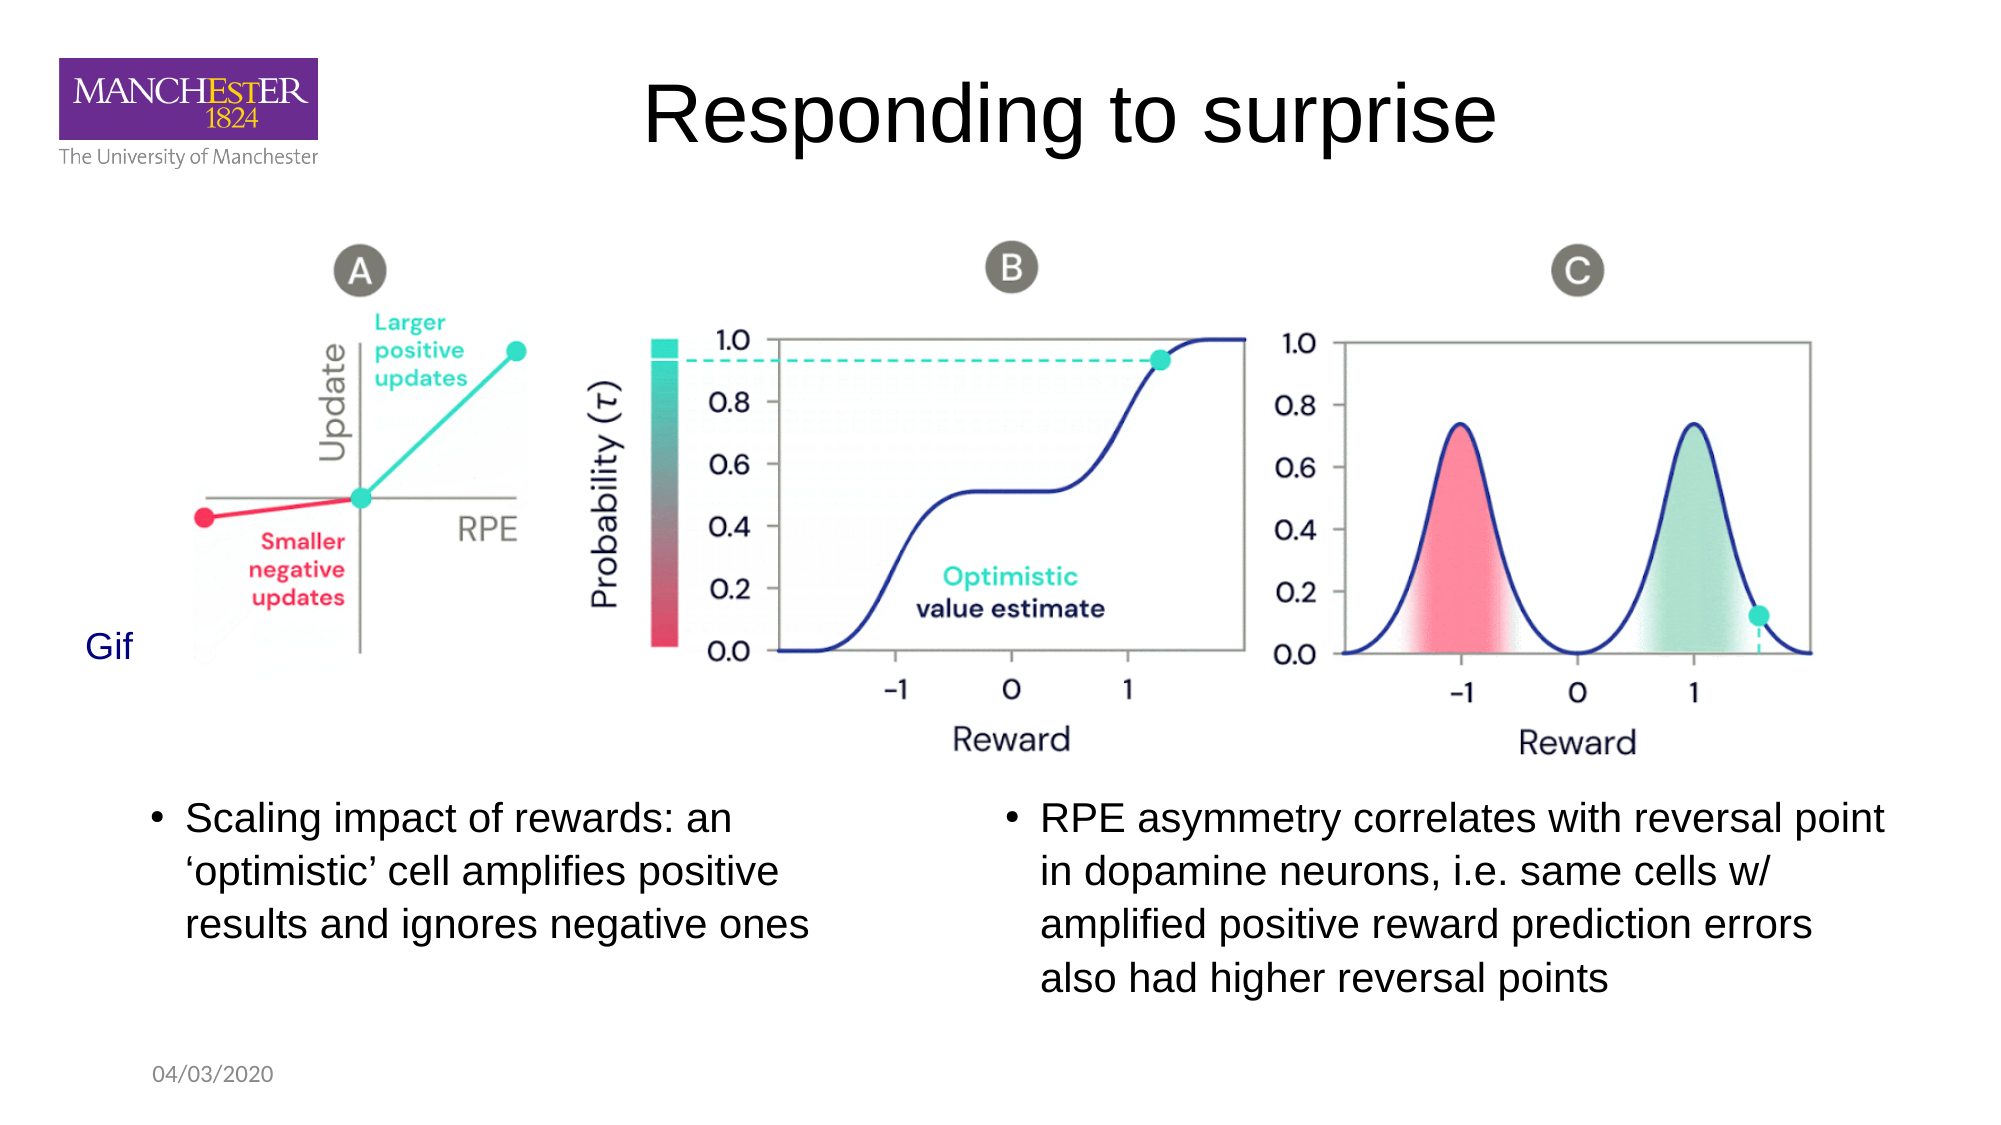

# Responding to surprise
 Gif
Scaling impact of rewards: an ‘optimistic’ cell amplifies positive results and ignores negative ones
RPE asymmetry correlates with reversal point in dopamine neurons, i.e. same cells w/ amplified positive reward prediction errors also had higher reversal points
04/03/2020